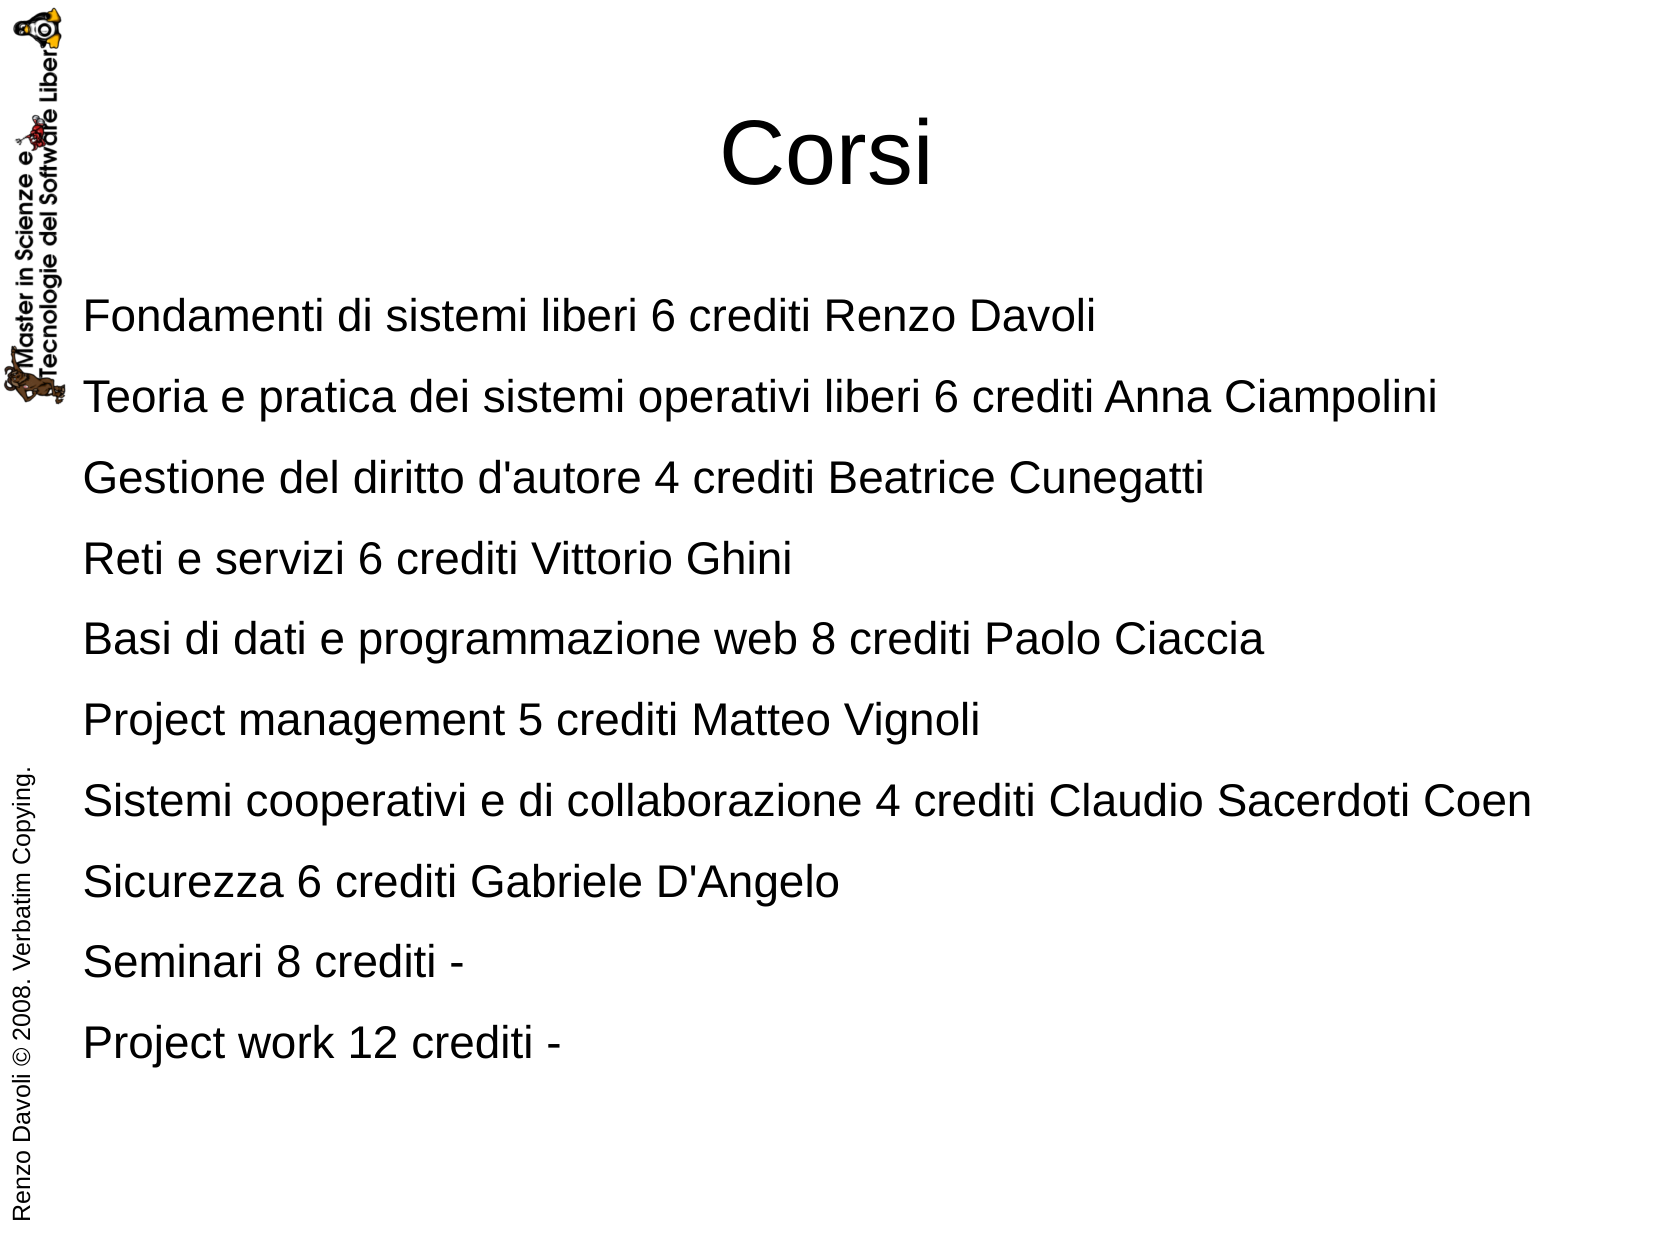

# Corsi
Fondamenti di sistemi liberi 6 crediti Renzo Davoli
Teoria e pratica dei sistemi operativi liberi 6 crediti Anna Ciampolini
Gestione del diritto d'autore 4 crediti Beatrice Cunegatti
Reti e servizi 6 crediti Vittorio Ghini
Basi di dati e programmazione web 8 crediti Paolo Ciaccia
Project management 5 crediti Matteo Vignoli
Sistemi cooperativi e di collaborazione 4 crediti Claudio Sacerdoti Coen
Sicurezza 6 crediti Gabriele D'Angelo
Seminari 8 crediti -
Project work 12 crediti -